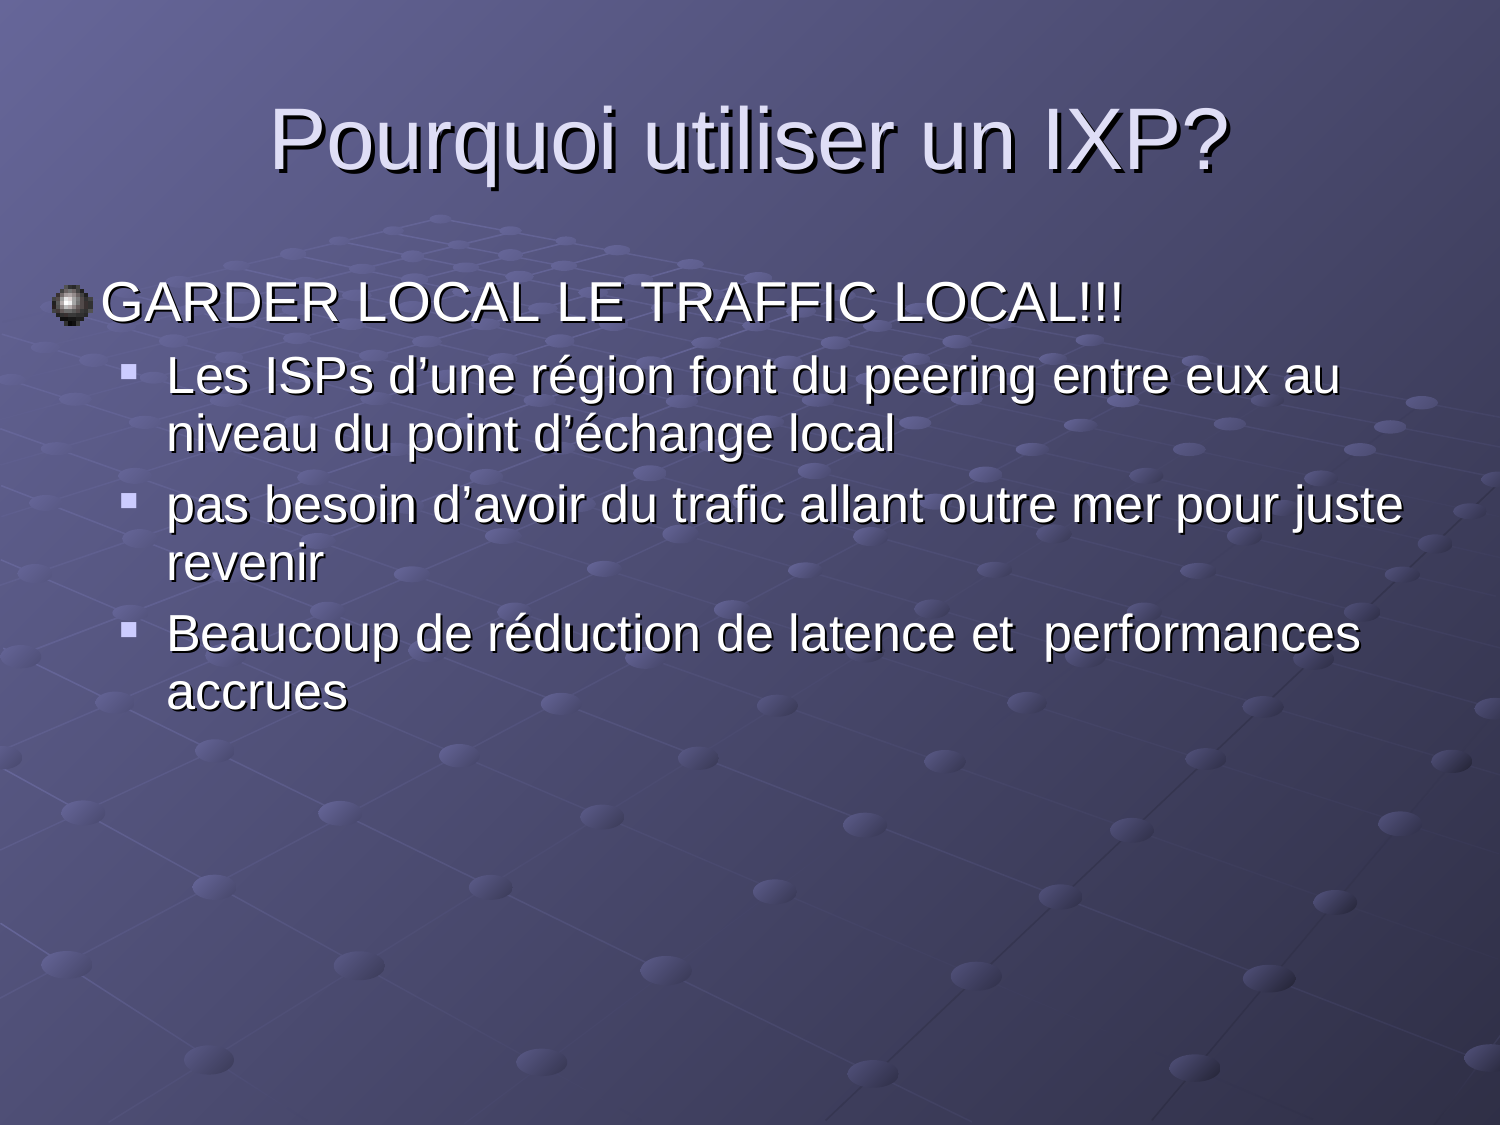

# Pourquoi utiliser un IXP?
GARDER LOCAL LE TRAFFIC LOCAL!!!
Les ISPs d’une région font du peering entre eux au niveau du point d’échange local
pas besoin d’avoir du trafic allant outre mer pour juste revenir
Beaucoup de réduction de latence et performances accrues